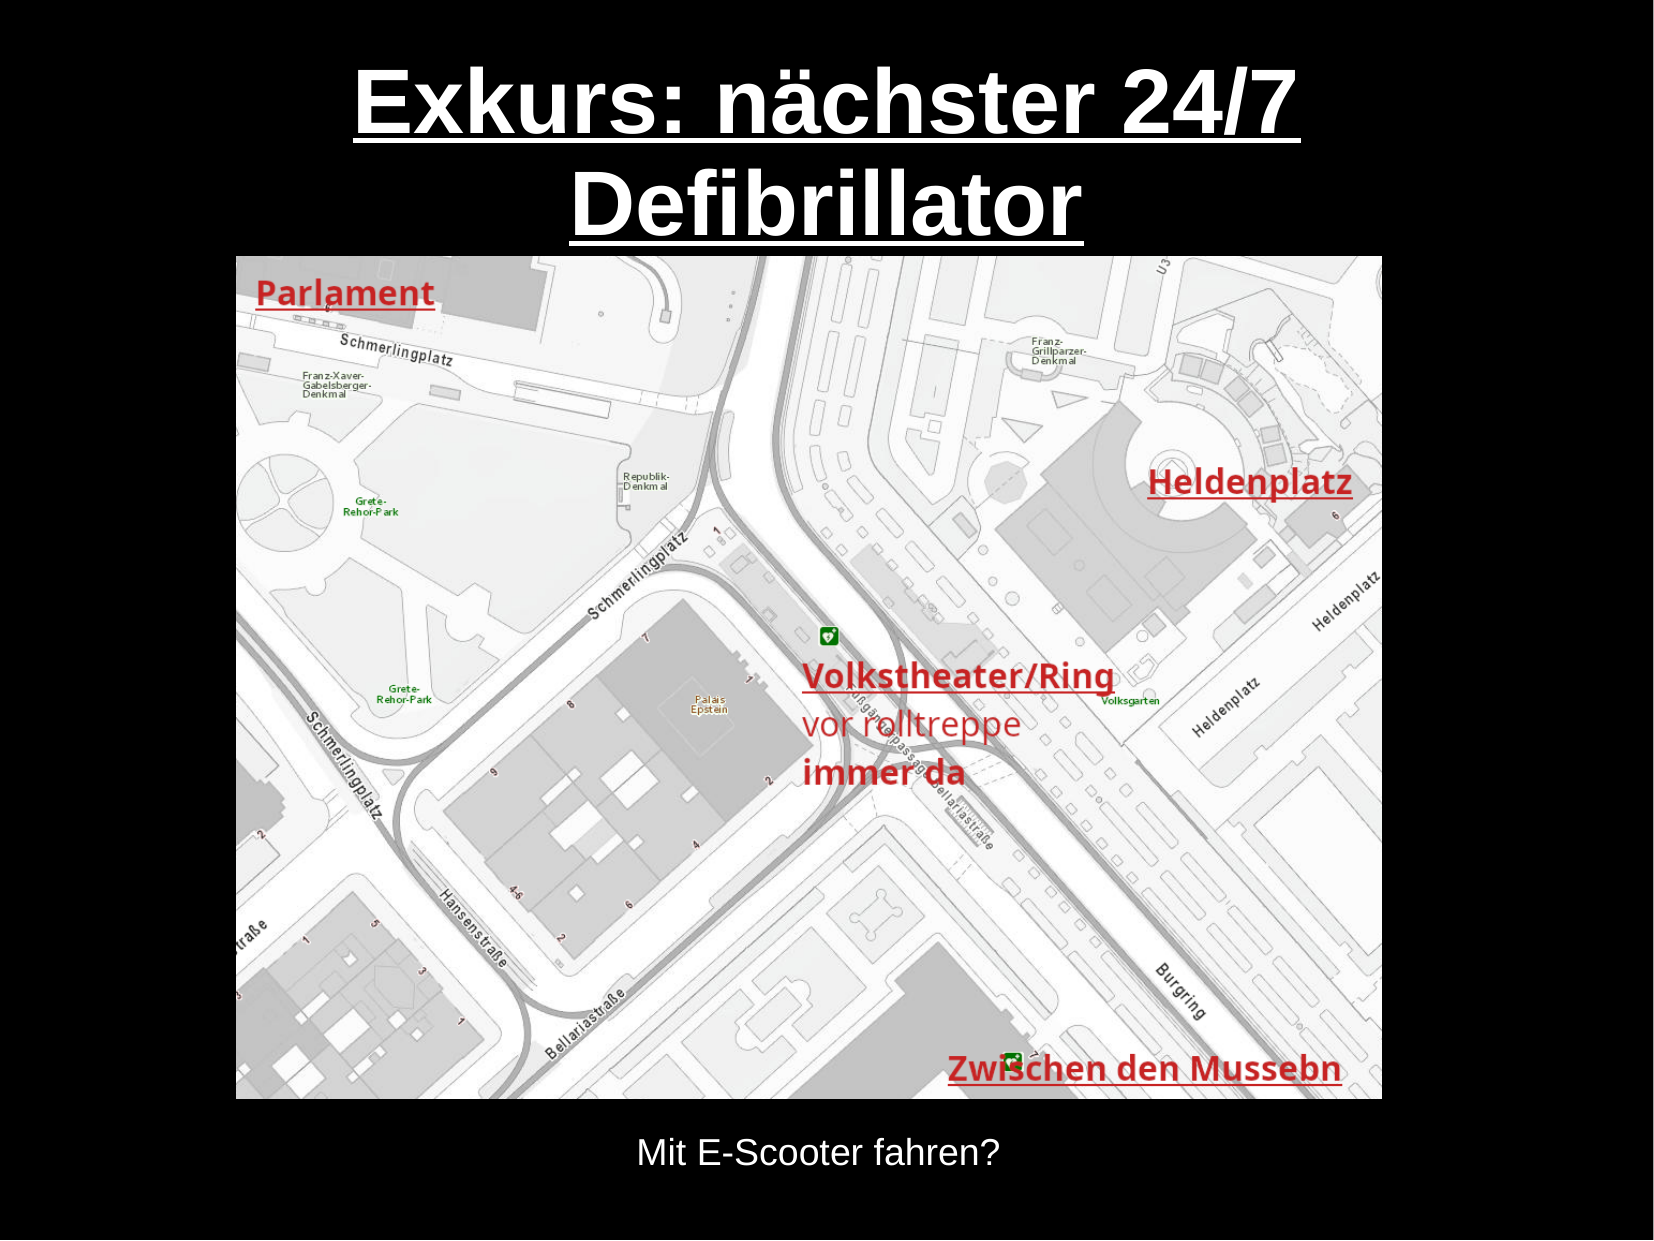

# Exkurs: nächster 24/7 Defibrillator
Mit E-Scooter fahren?